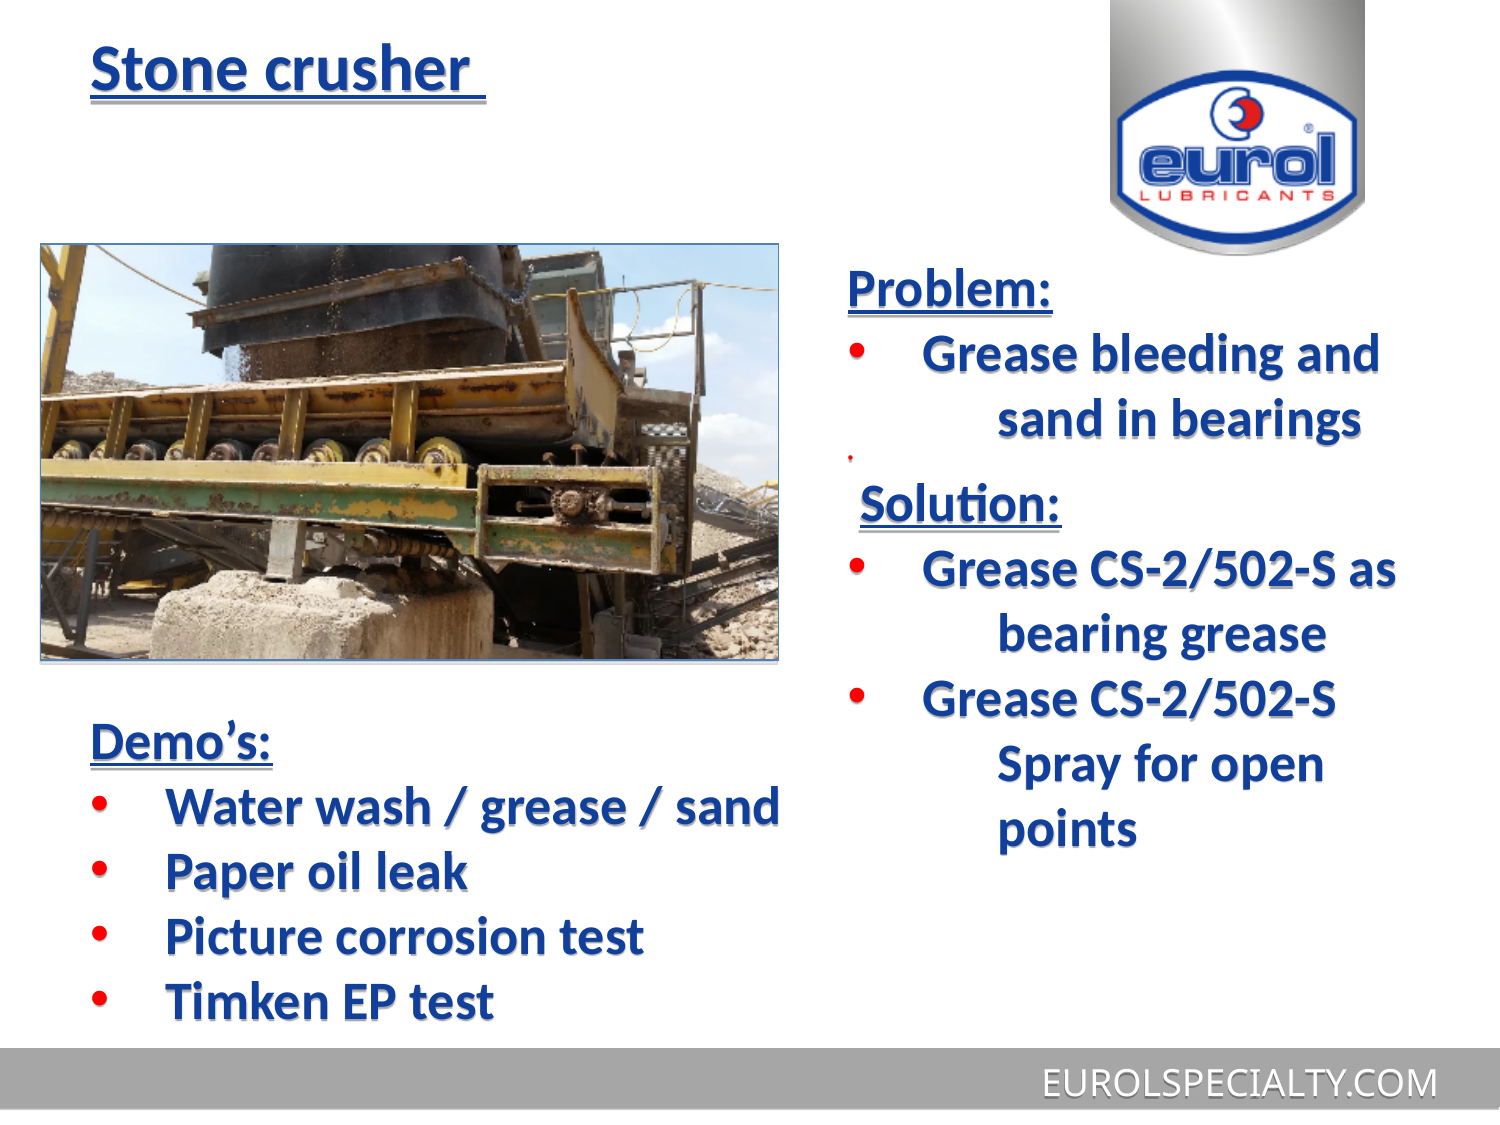

Stone crusher
Problem:
Grease bleeding and sand in bearings
 Solution:
Grease CS-2/502-S as bearing grease
Grease CS-2/502-S Spray for open points
Demo’s:
Water wash / grease / sand
Paper oil leak
Picture corrosion test
Timken EP test